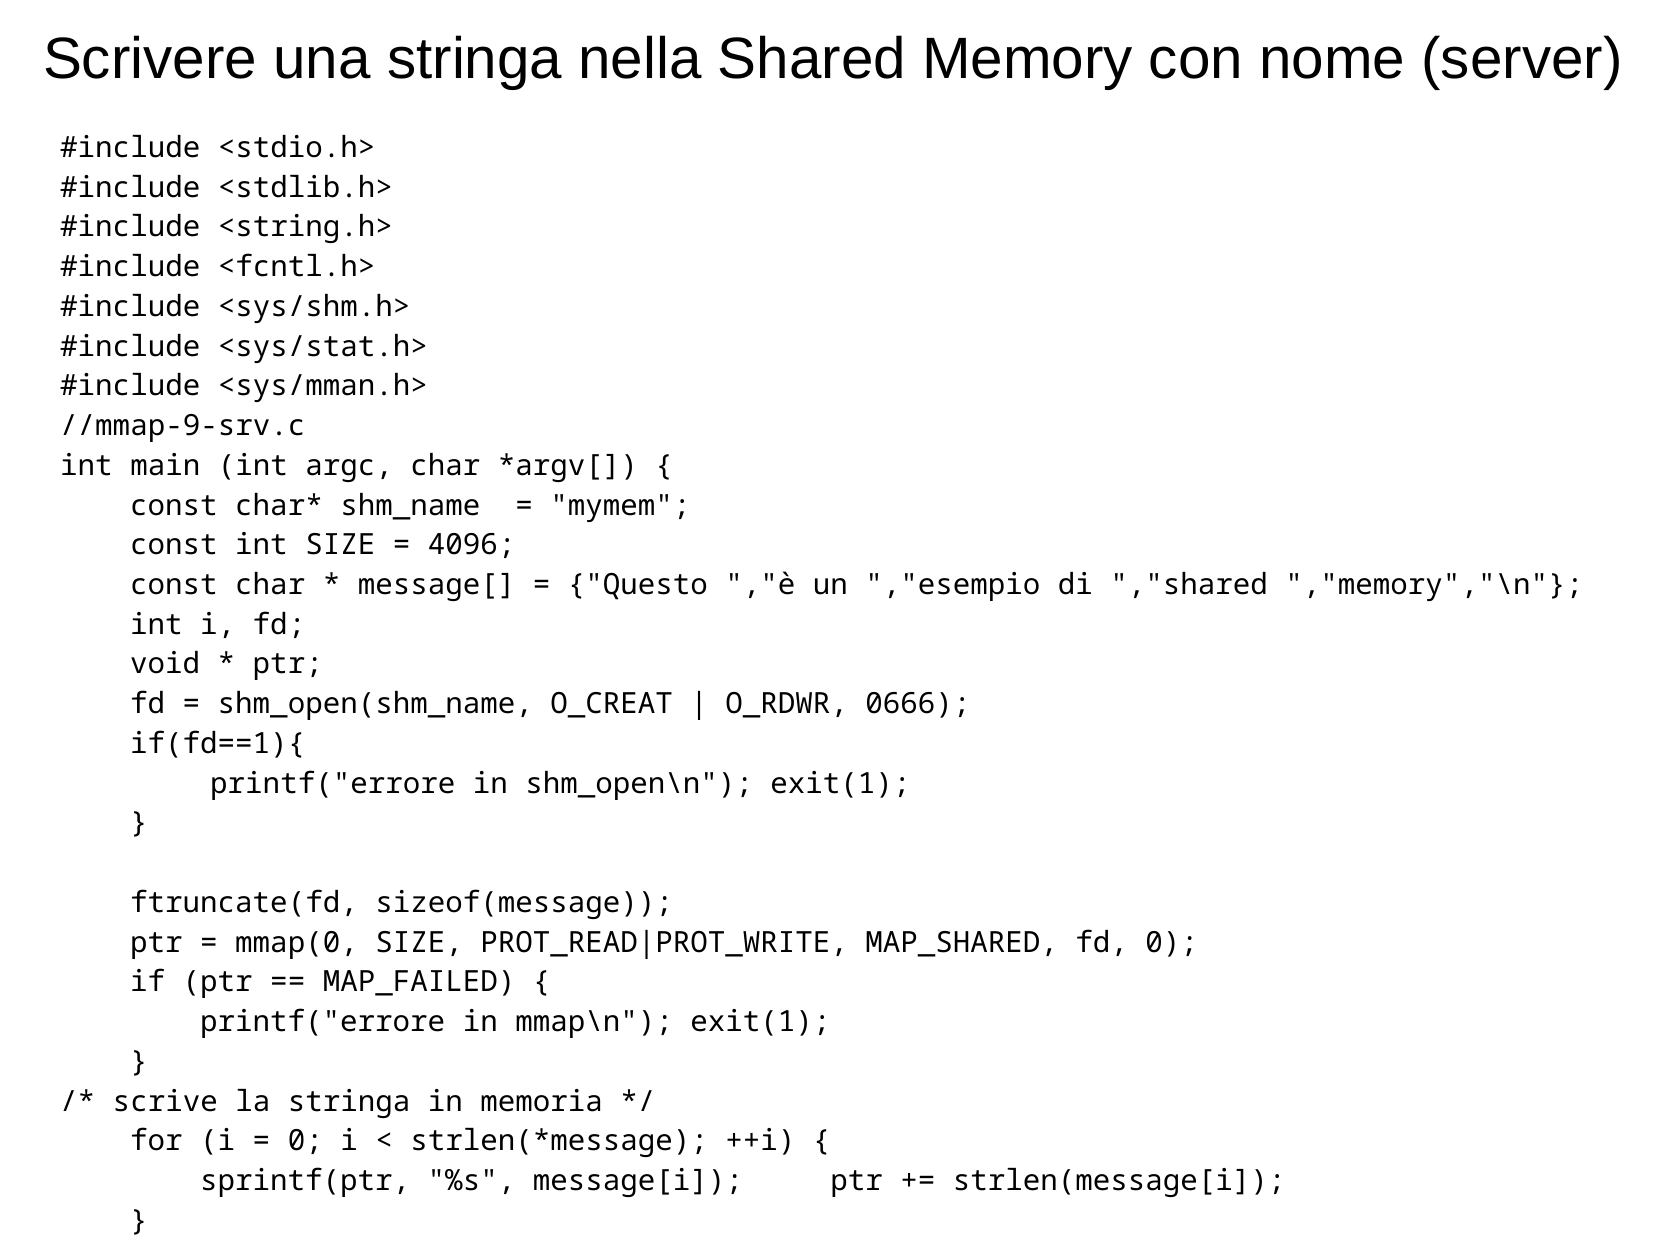

Scrivere una stringa nella Shared Memory con nome (server)
#include <stdio.h>
#include <stdlib.h>
#include <string.h>
#include <fcntl.h>
#include <sys/shm.h>
#include <sys/stat.h>
#include <sys/mman.h>
//mmap-9-srv.c
int main (int argc, char *argv[]) {
 const char* shm_name = "mymem";
 const int SIZE = 4096;
 const char * message[] = {"Questo ","è un ","esempio di ","shared ","memory","\n"};
 int i, fd;
 void * ptr;
 fd = shm_open(shm_name, O_CREAT | O_RDWR, 0666);
 if(fd==1){
		printf("errore in shm_open\n"); exit(1);
 }
 ftruncate(fd, sizeof(message));
 ptr = mmap(0, SIZE, PROT_READ|PROT_WRITE, MAP_SHARED, fd, 0);
 if (ptr == MAP_FAILED) {
 printf("errore in mmap\n"); exit(1);
 }
/* scrive la stringa in memoria */
 for (i = 0; i < strlen(*message); ++i) {
 sprintf(ptr, "%s", message[i]); ptr += strlen(message[i]);
 }
 munmap(ptr, SIZE);
 return 0;
}